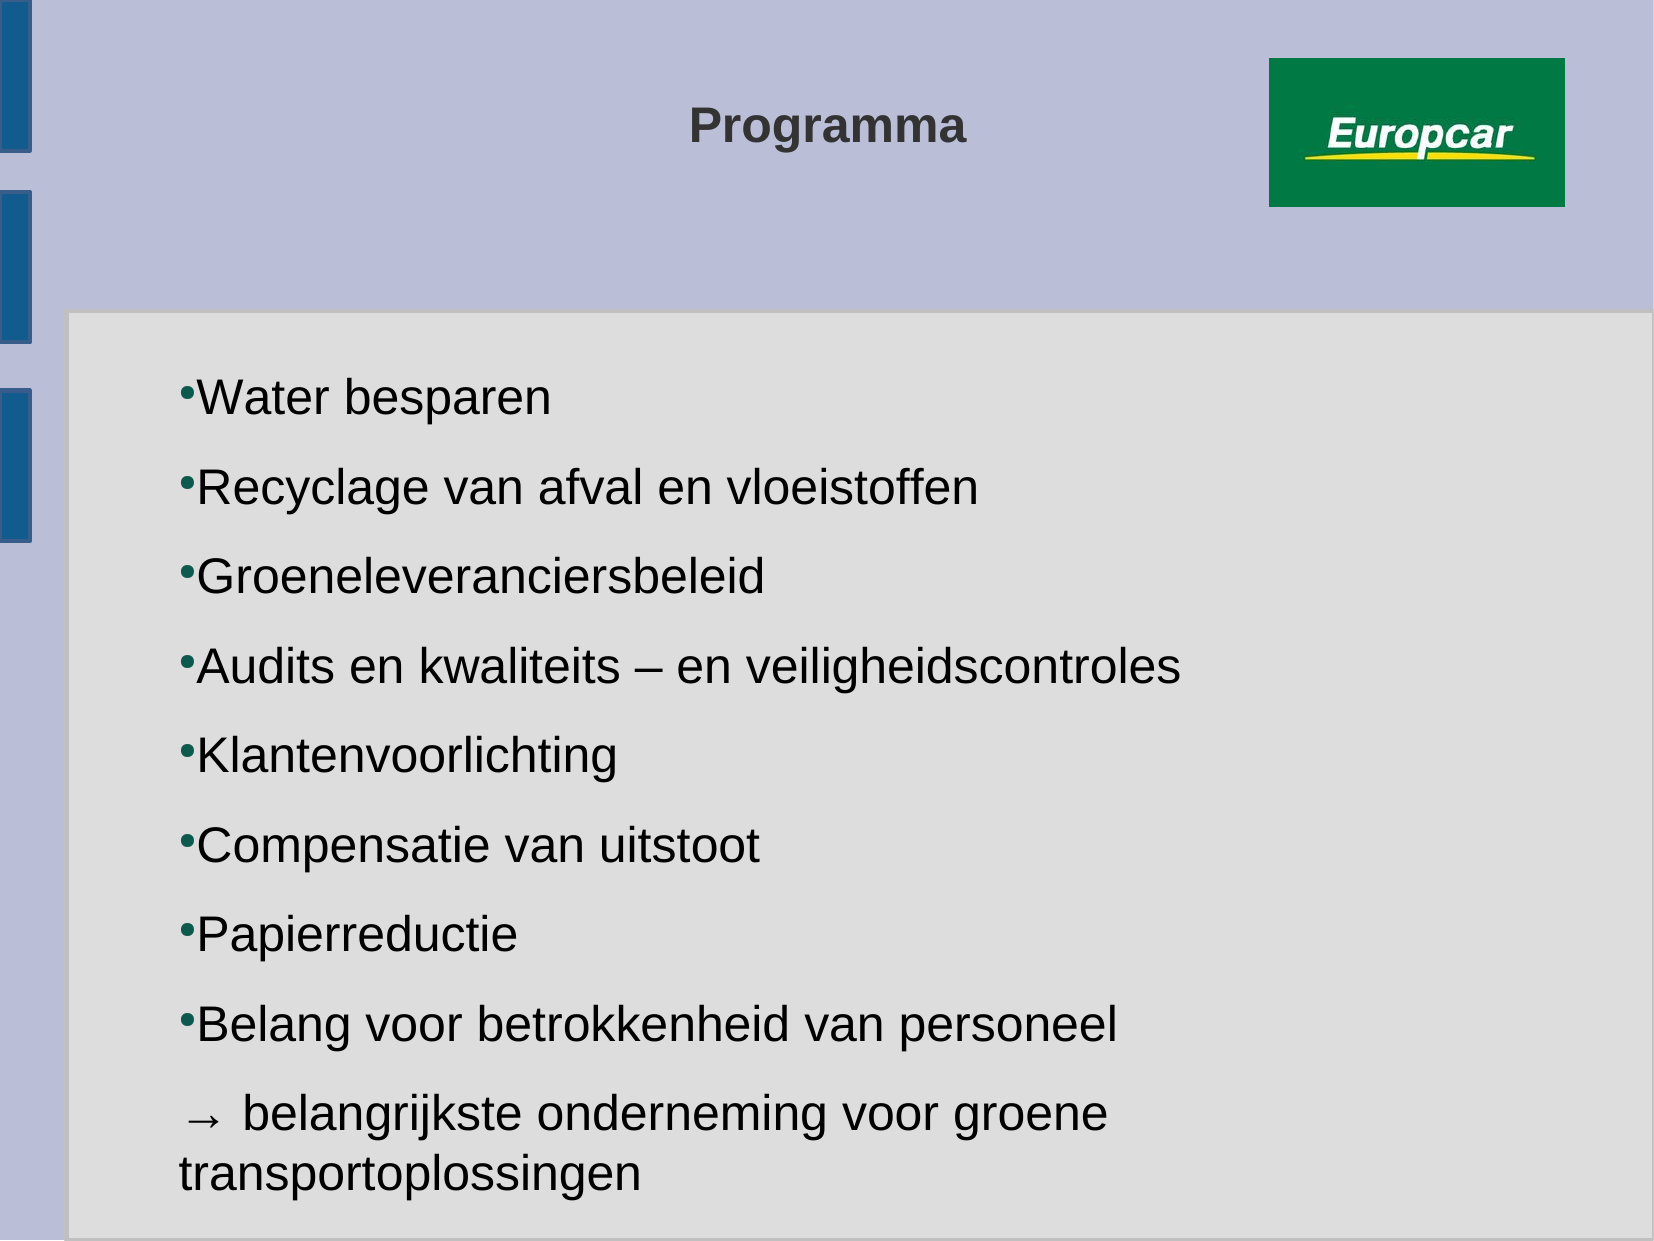

# Programma
Water besparen
Recyclage van afval en vloeistoffen
Groeneleveranciersbeleid
Audits en kwaliteits – en veiligheidscontroles
Klantenvoorlichting
Compensatie van uitstoot
Papierreductie
Belang voor betrokkenheid van personeel
→ belangrijkste onderneming voor groene 				transportoplossingen